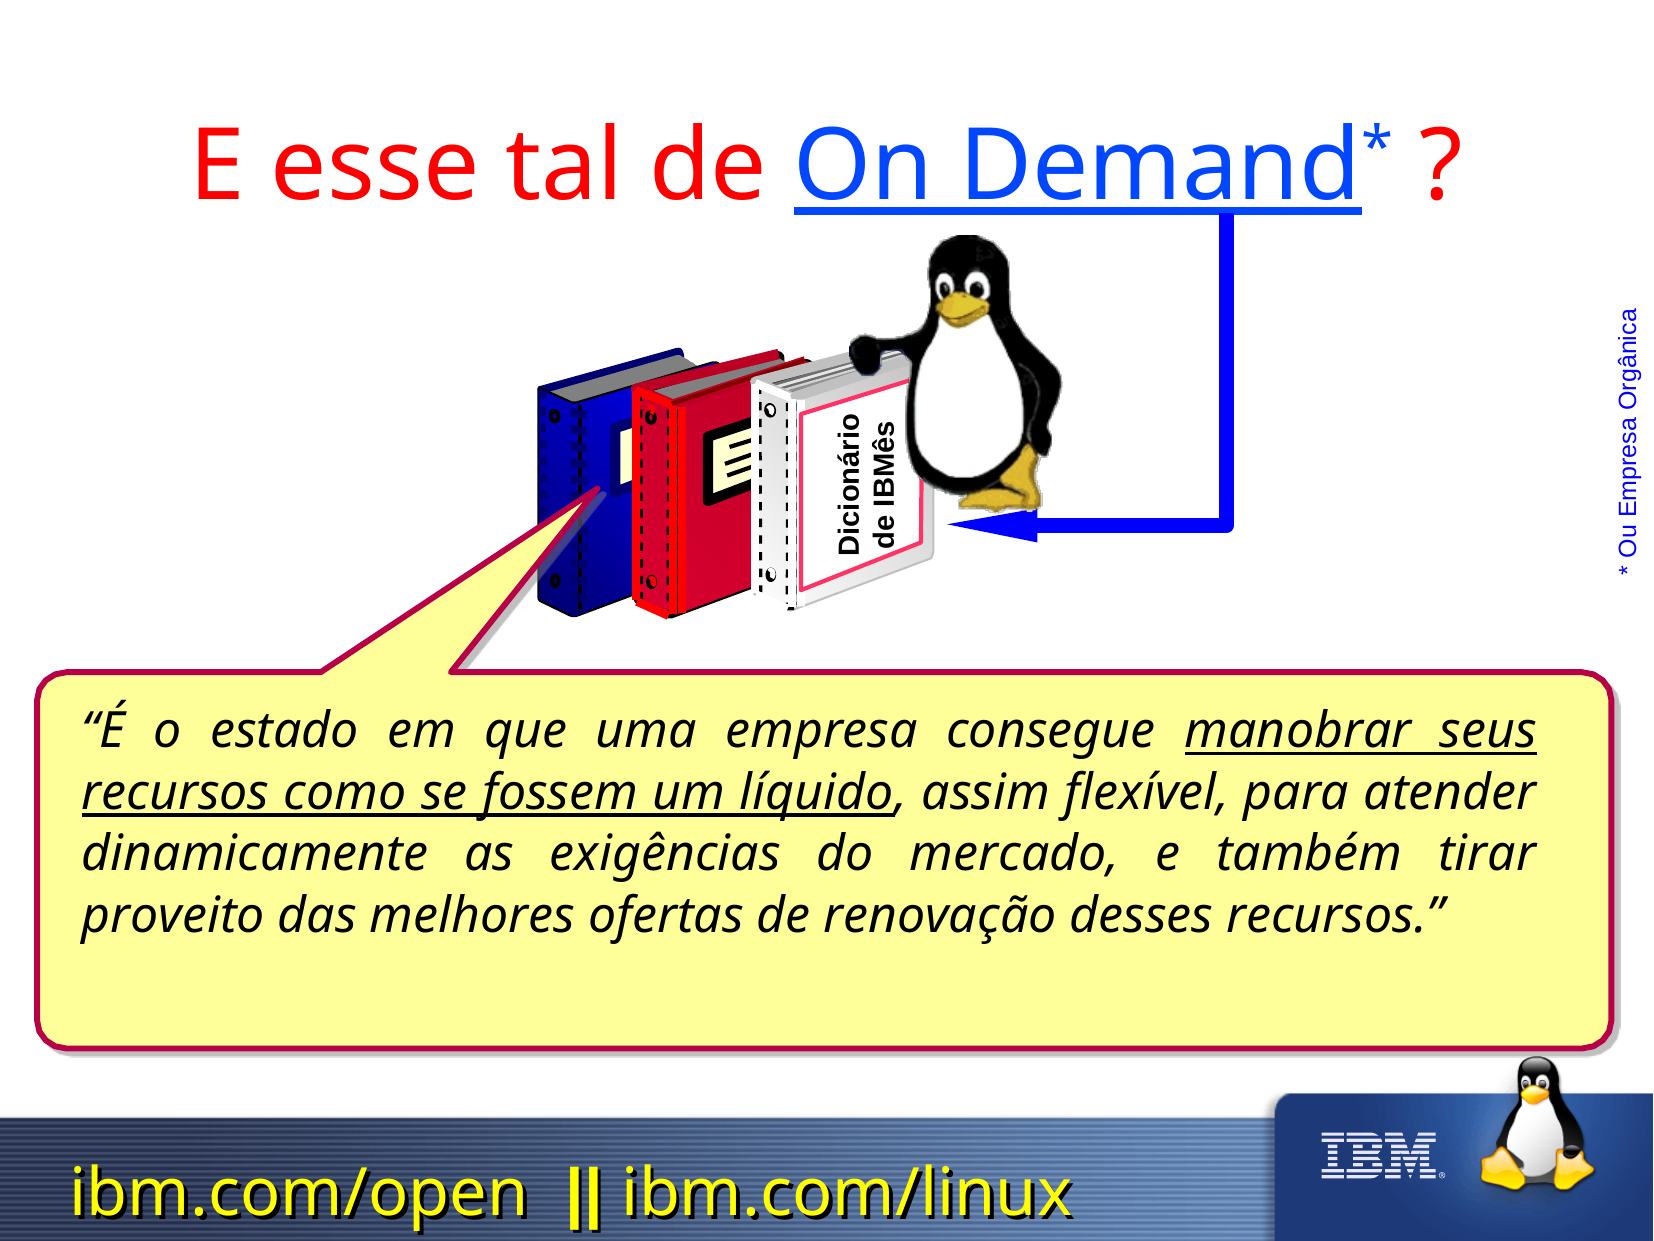

E esse tal de On Demand* ?
Dicionário
de IBMês
“É o estado em que uma empresa consegue manobrar seus recursos como se fossem um líquido, assim flexível, para atender dinamicamente as exigências do mercado, e também tirar proveito das melhores ofertas de renovação desses recursos.”
* Ou Empresa Orgânica